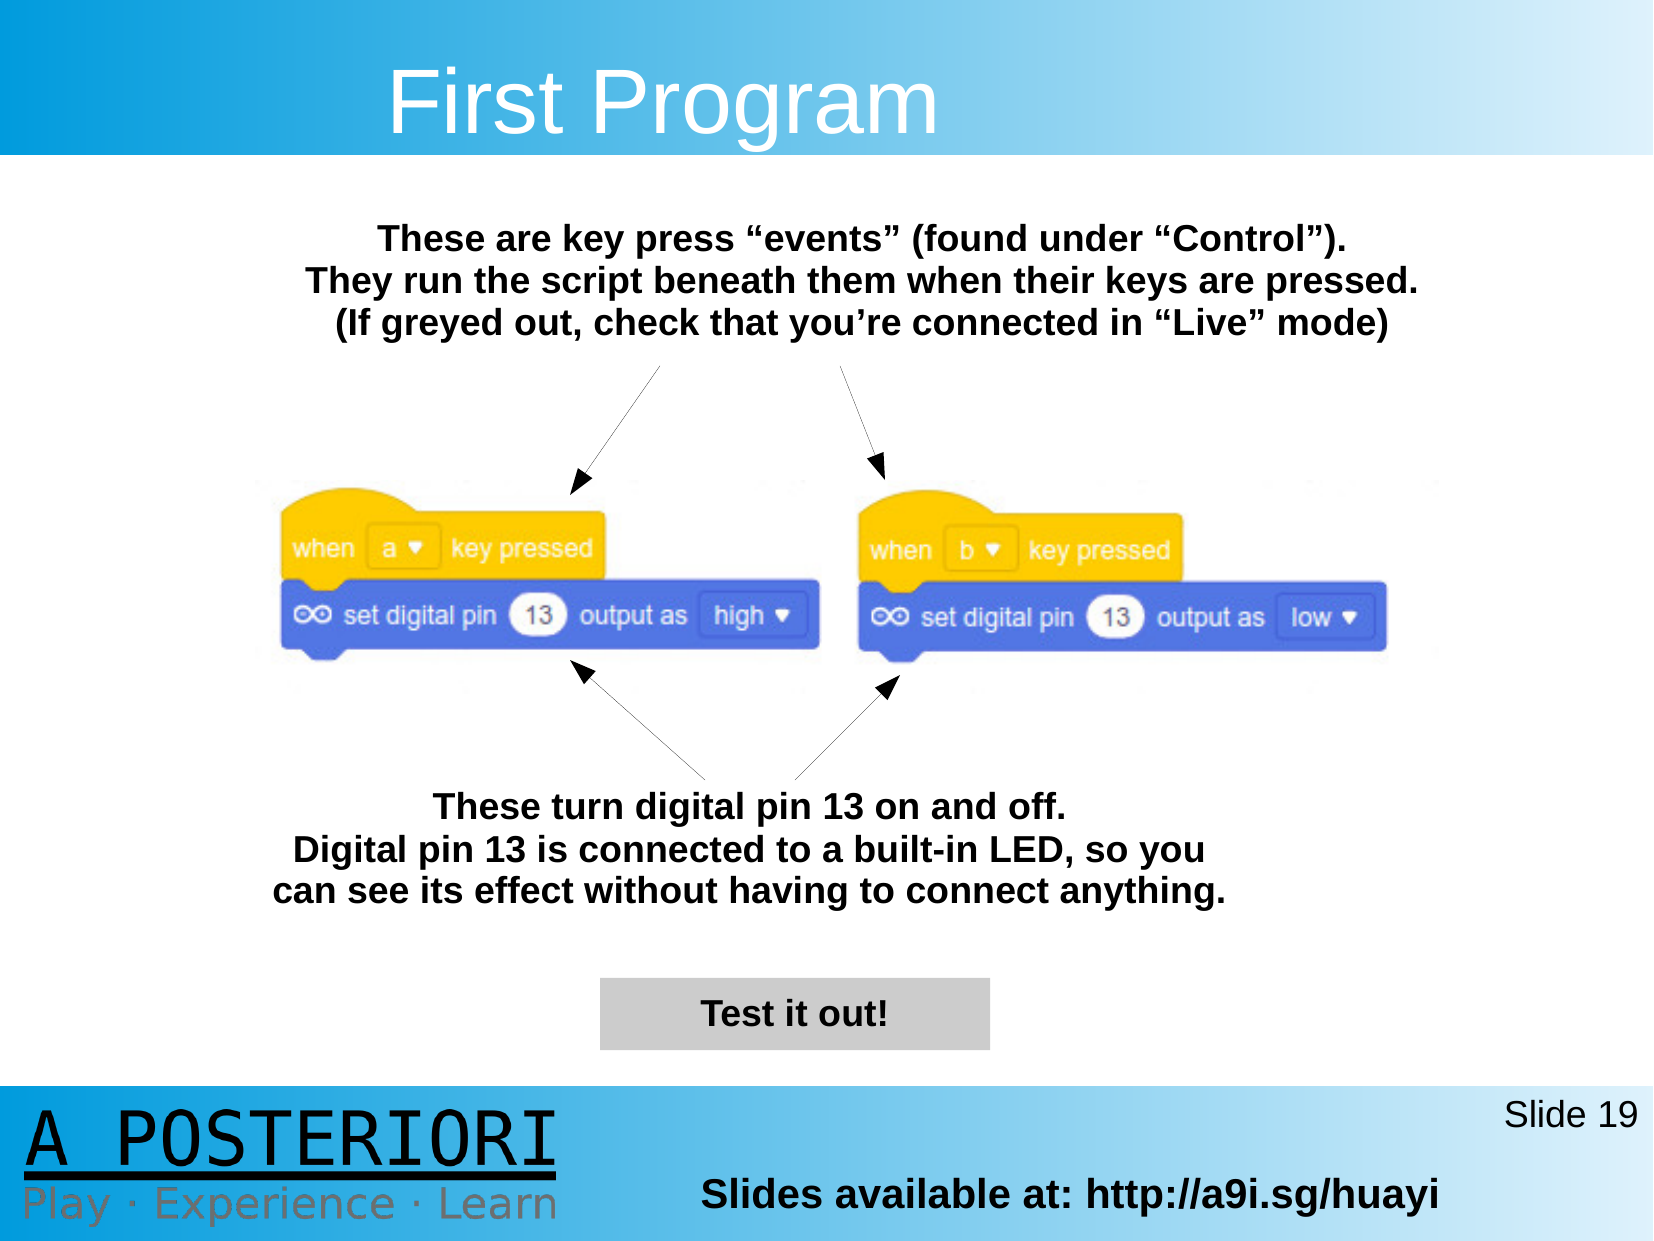

# First Program
These are key press “events” (found under “Control”).
They run the script beneath them when their keys are pressed.
(If greyed out, check that you’re connected in “Live” mode)
These turn digital pin 13 on and off.
Digital pin 13 is connected to a built-in LED, so you can see its effect without having to connect anything.
Test it out!